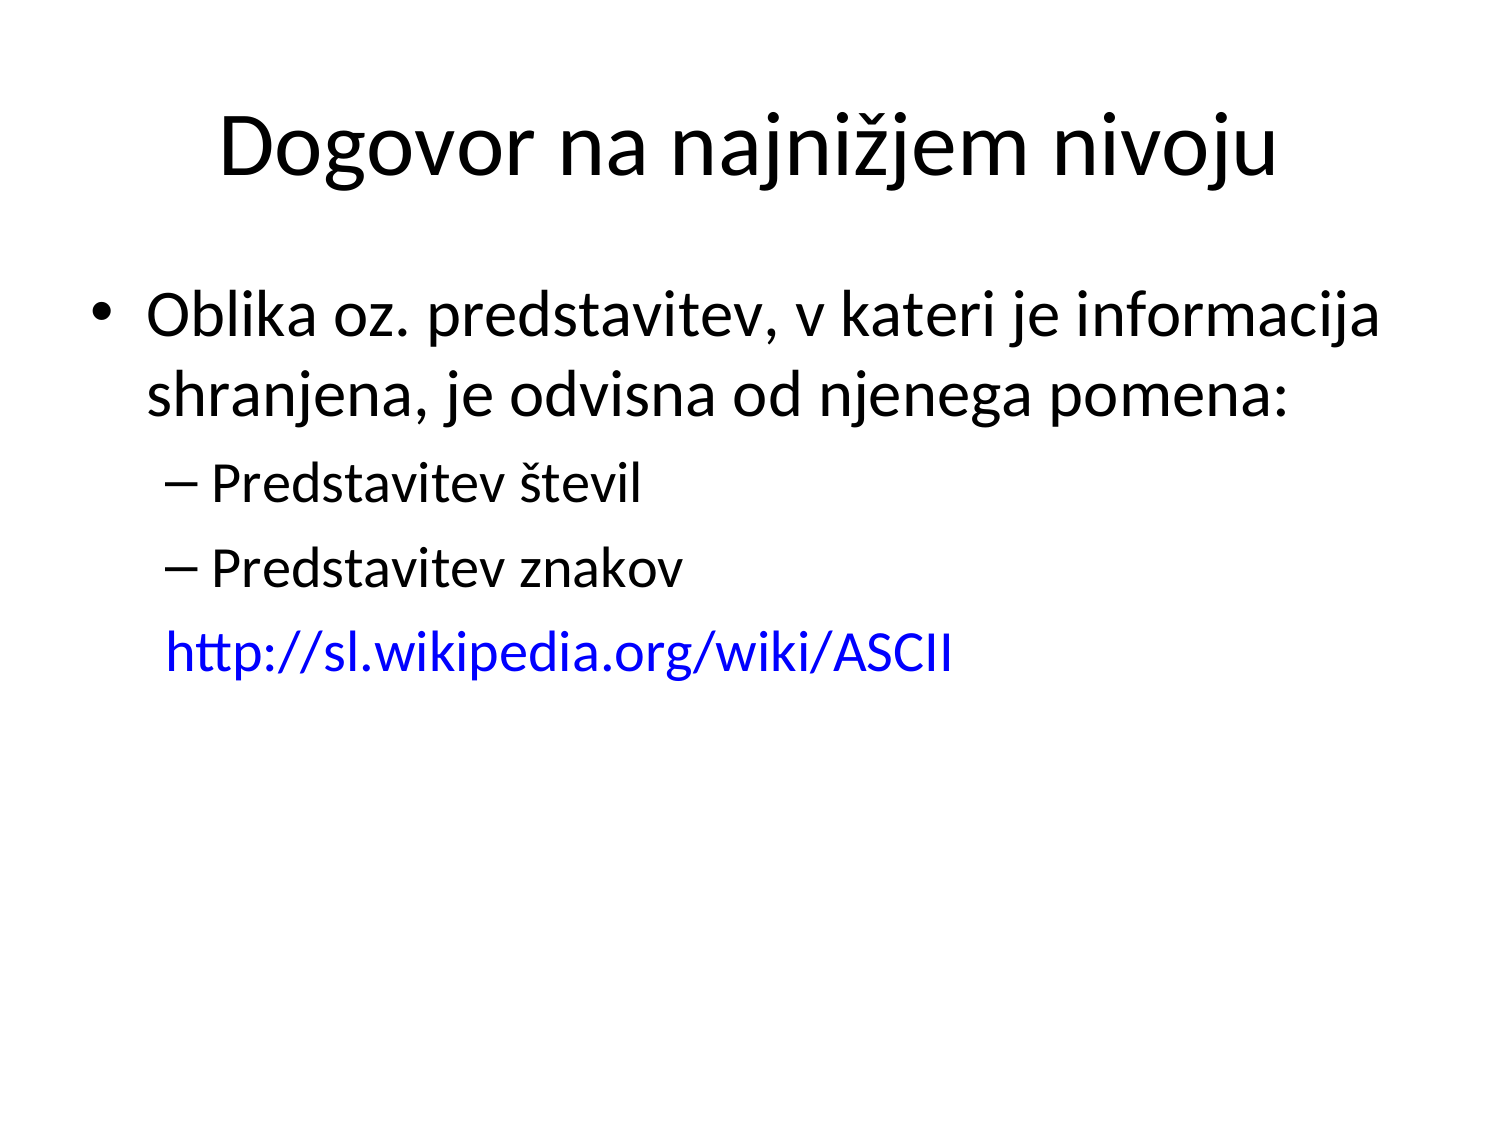

# Dogovor na najnižjem nivoju
Oblika oz. predstavitev, v kateri je informacija shranjena, je odvisna od njenega pomena:
Predstavitev števil
Predstavitev znakov
http://sl.wikipedia.org/wiki/ASCII